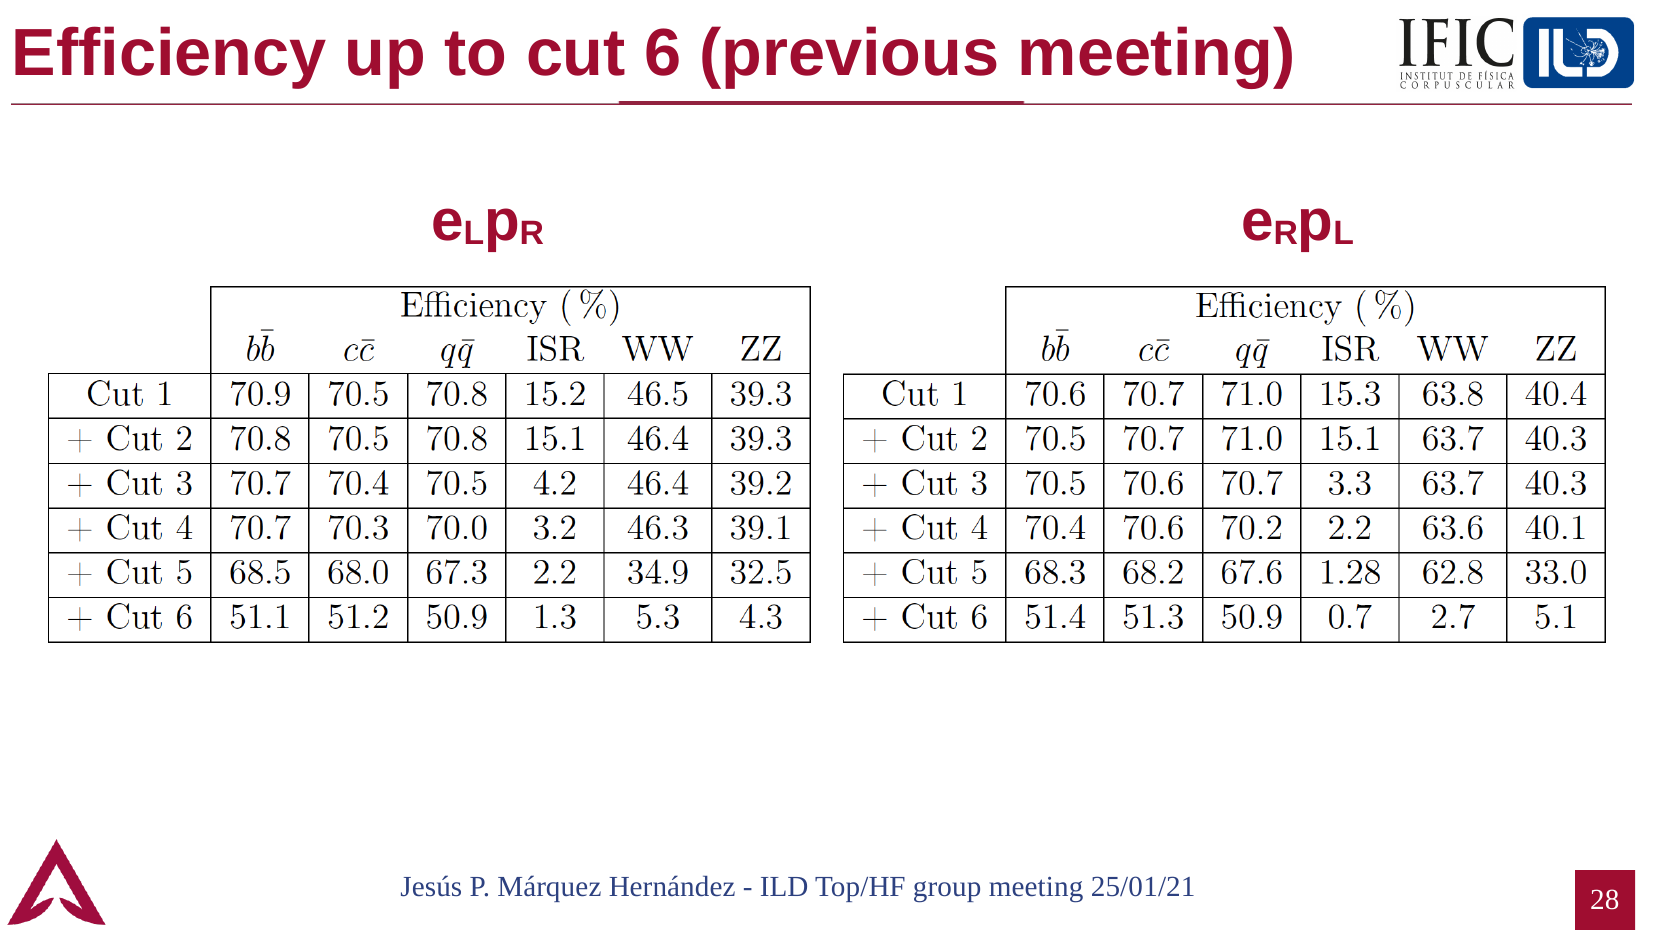

# Efficiency up to cut 6 (previous meeting)
eLpR
eRpL
28